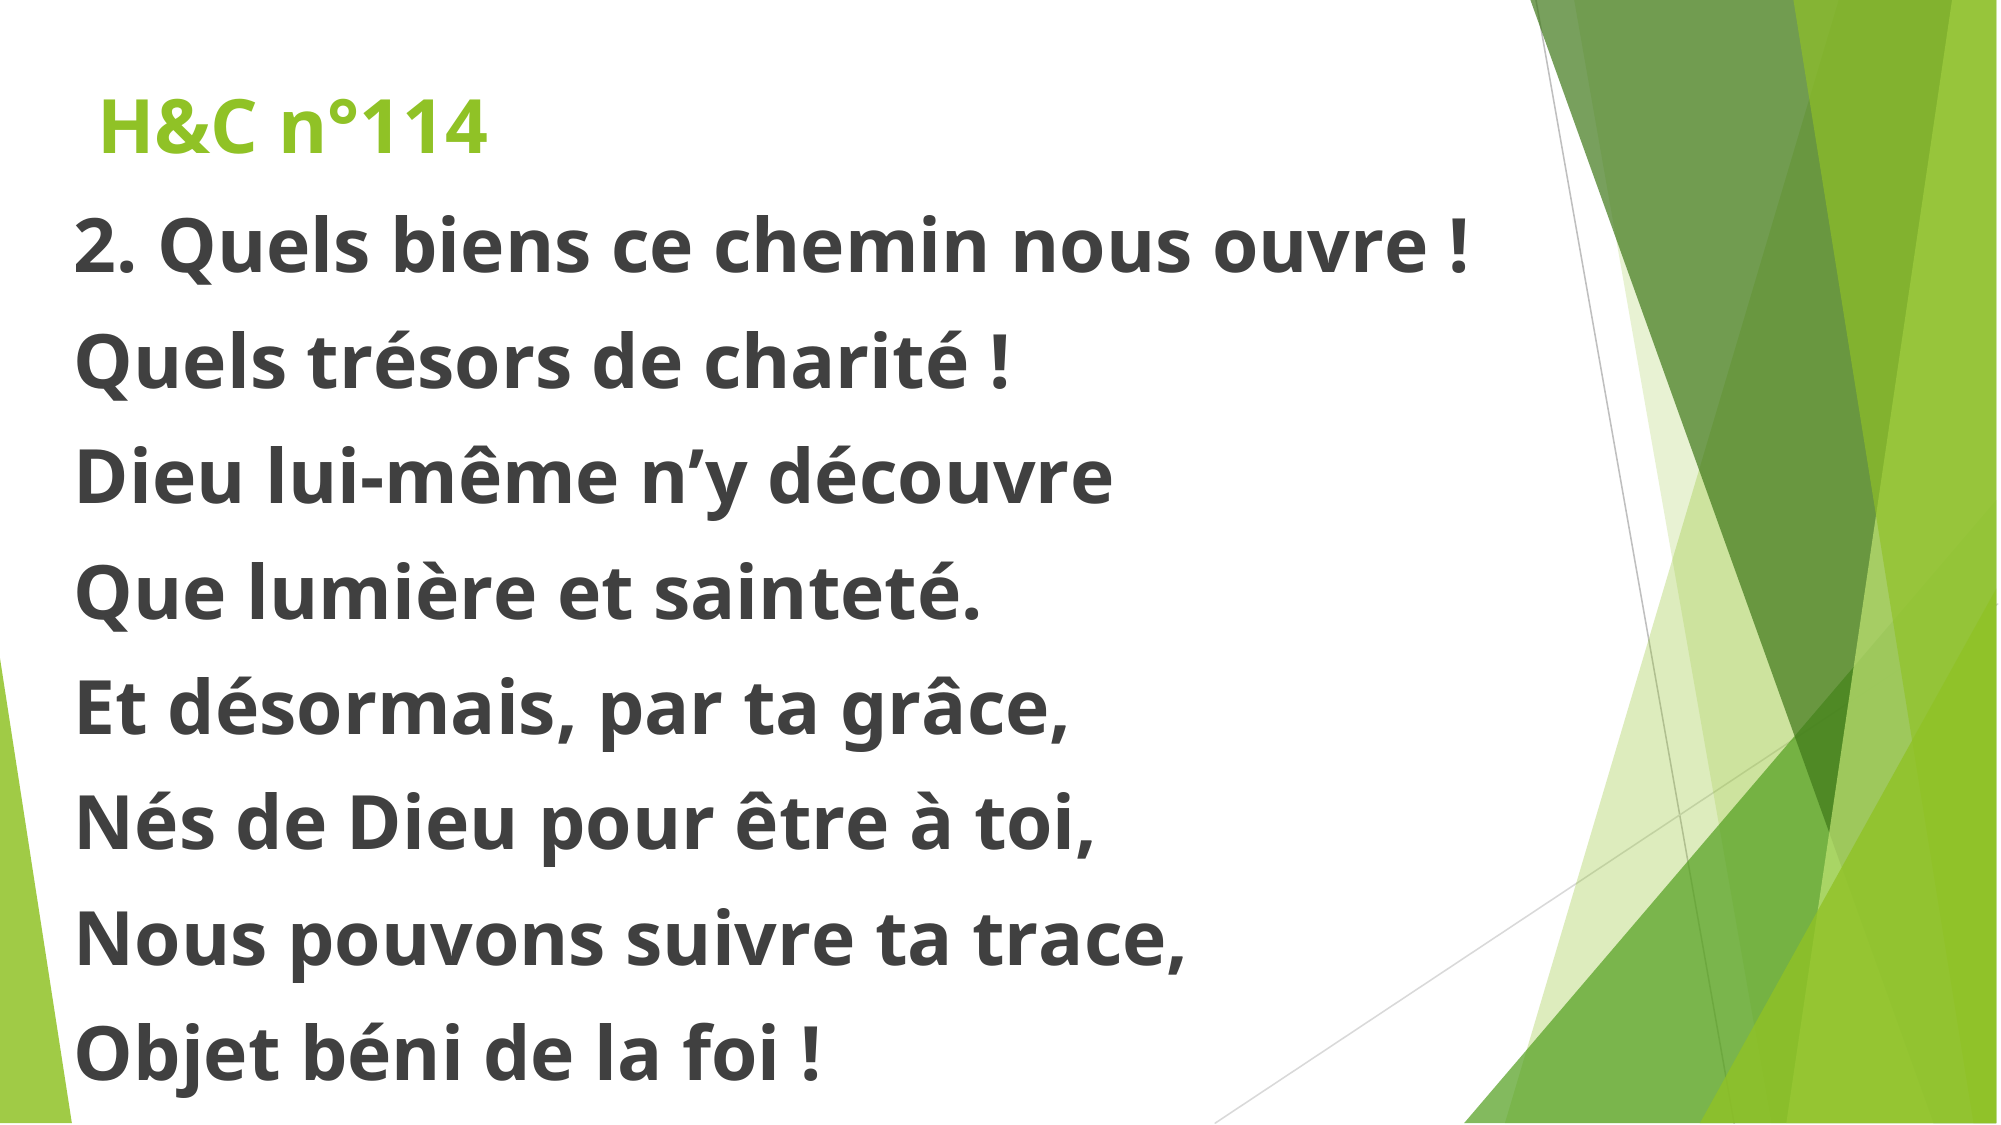

H&C n°114
2. Quels biens ce chemin nous ouvre !
Quels trésors de charité !
Dieu lui-même n’y découvre
Que lumière et sainteté.
Et désormais, par ta grâce,
Nés de Dieu pour être à toi,
Nous pouvons suivre ta trace,
Objet béni de la foi !